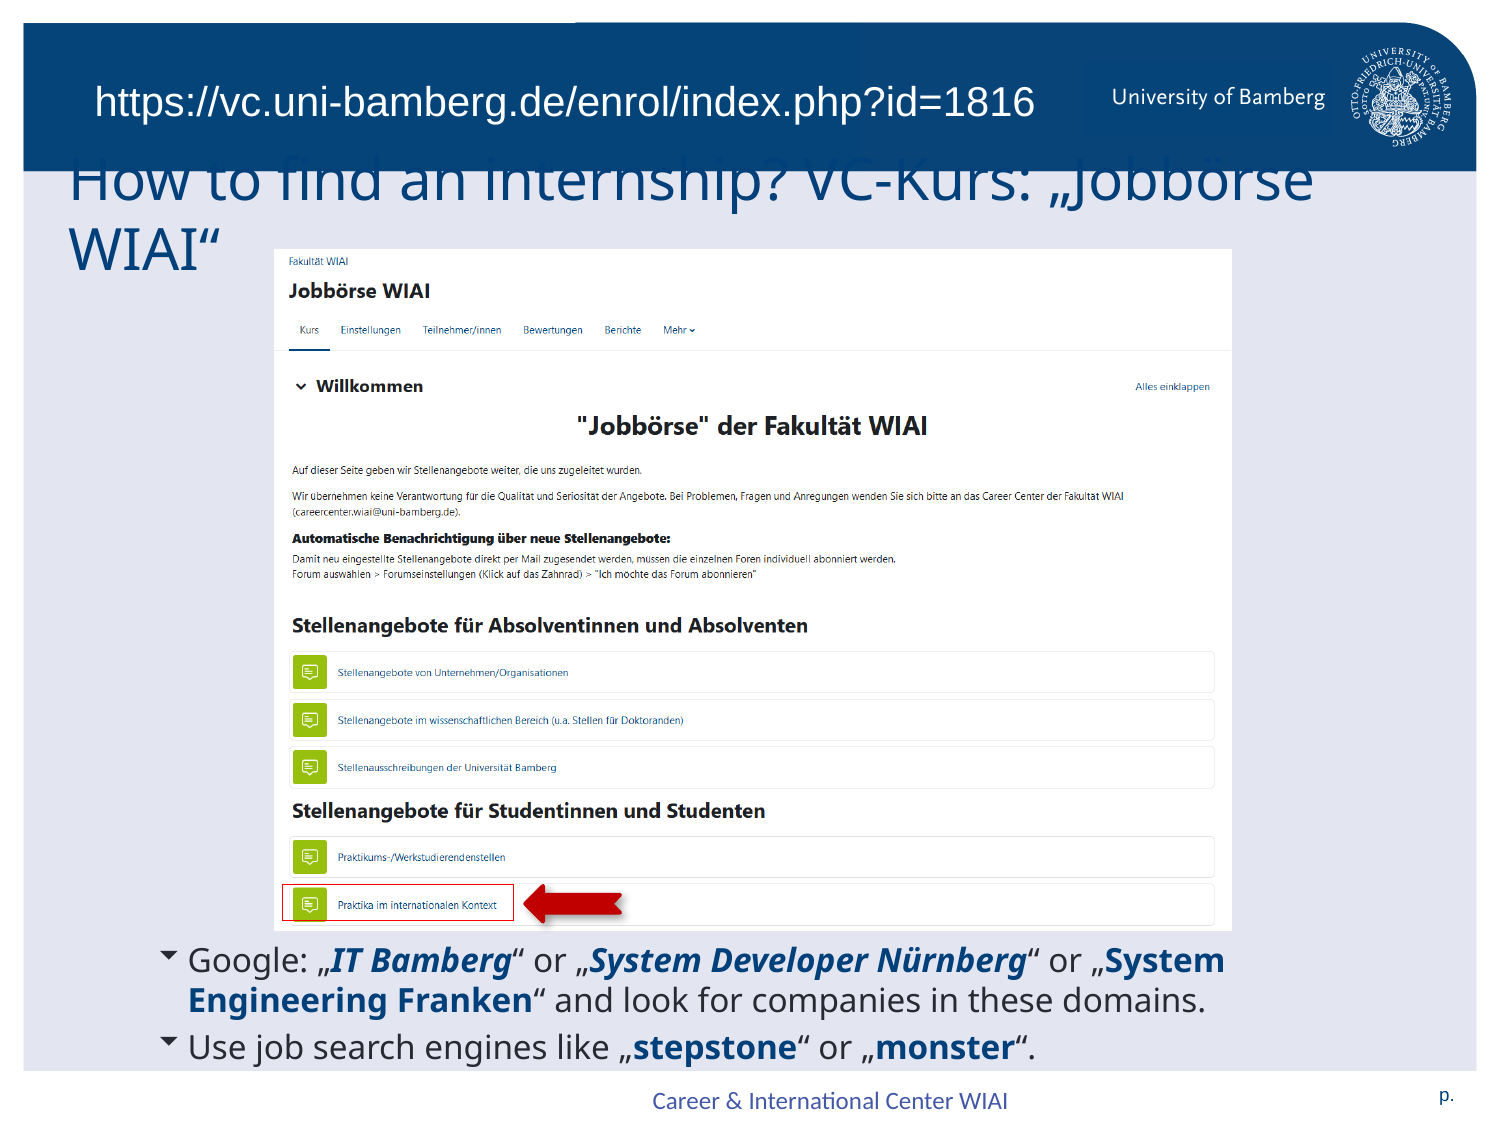

https://vc.uni-bamberg.de/enrol/index.php?id=1816
# How to find an internship? VC-Kurs: „Jobbörse WIAI“
Google: „IT Bamberg“ or „System Developer Nürnberg“ or „System Engineering Franken“ and look for companies in these domains.
Use job search engines like „stepstone“ or „monster“.
Career & International Center WIAI